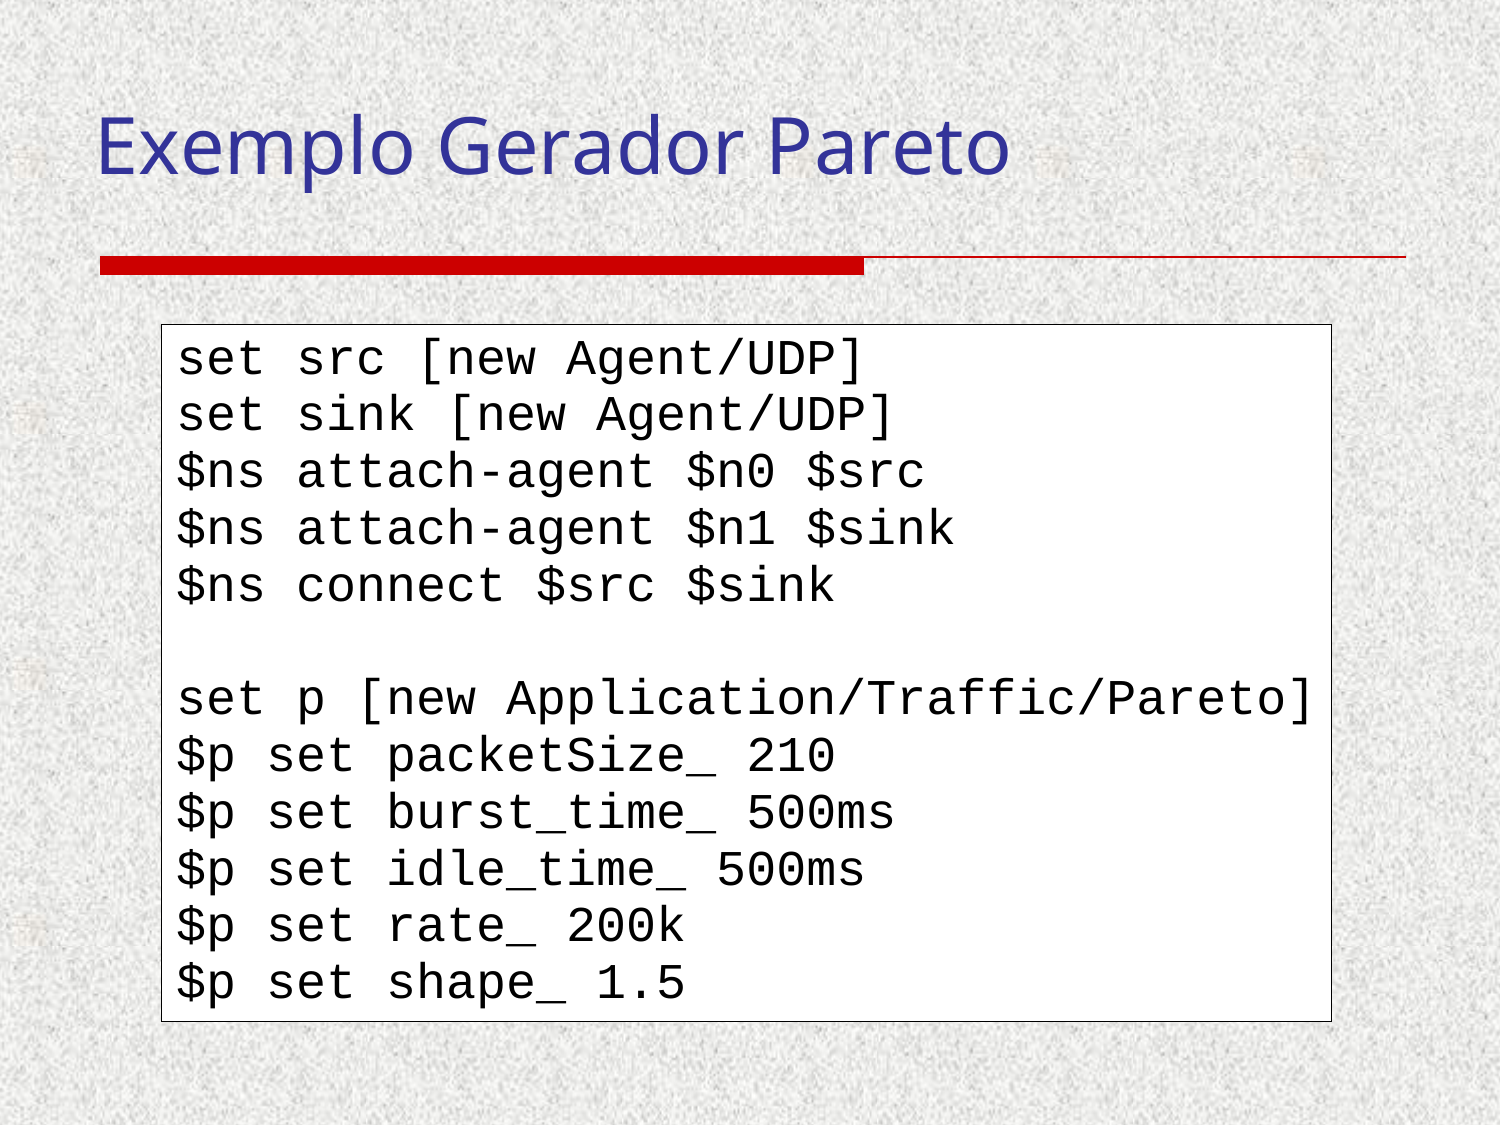

# Exemplo Gerador Pareto
set src [new Agent/UDP]
set sink [new Agent/UDP]
$ns attach-agent $n0 $src
$ns attach-agent $n1 $sink
$ns connect $src $sink
set p [new Application/Traffic/Pareto]
$p set packetSize_ 210
$p set burst_time_ 500ms
$p set idle_time_ 500ms
$p set rate_ 200k
$p set shape_ 1.5